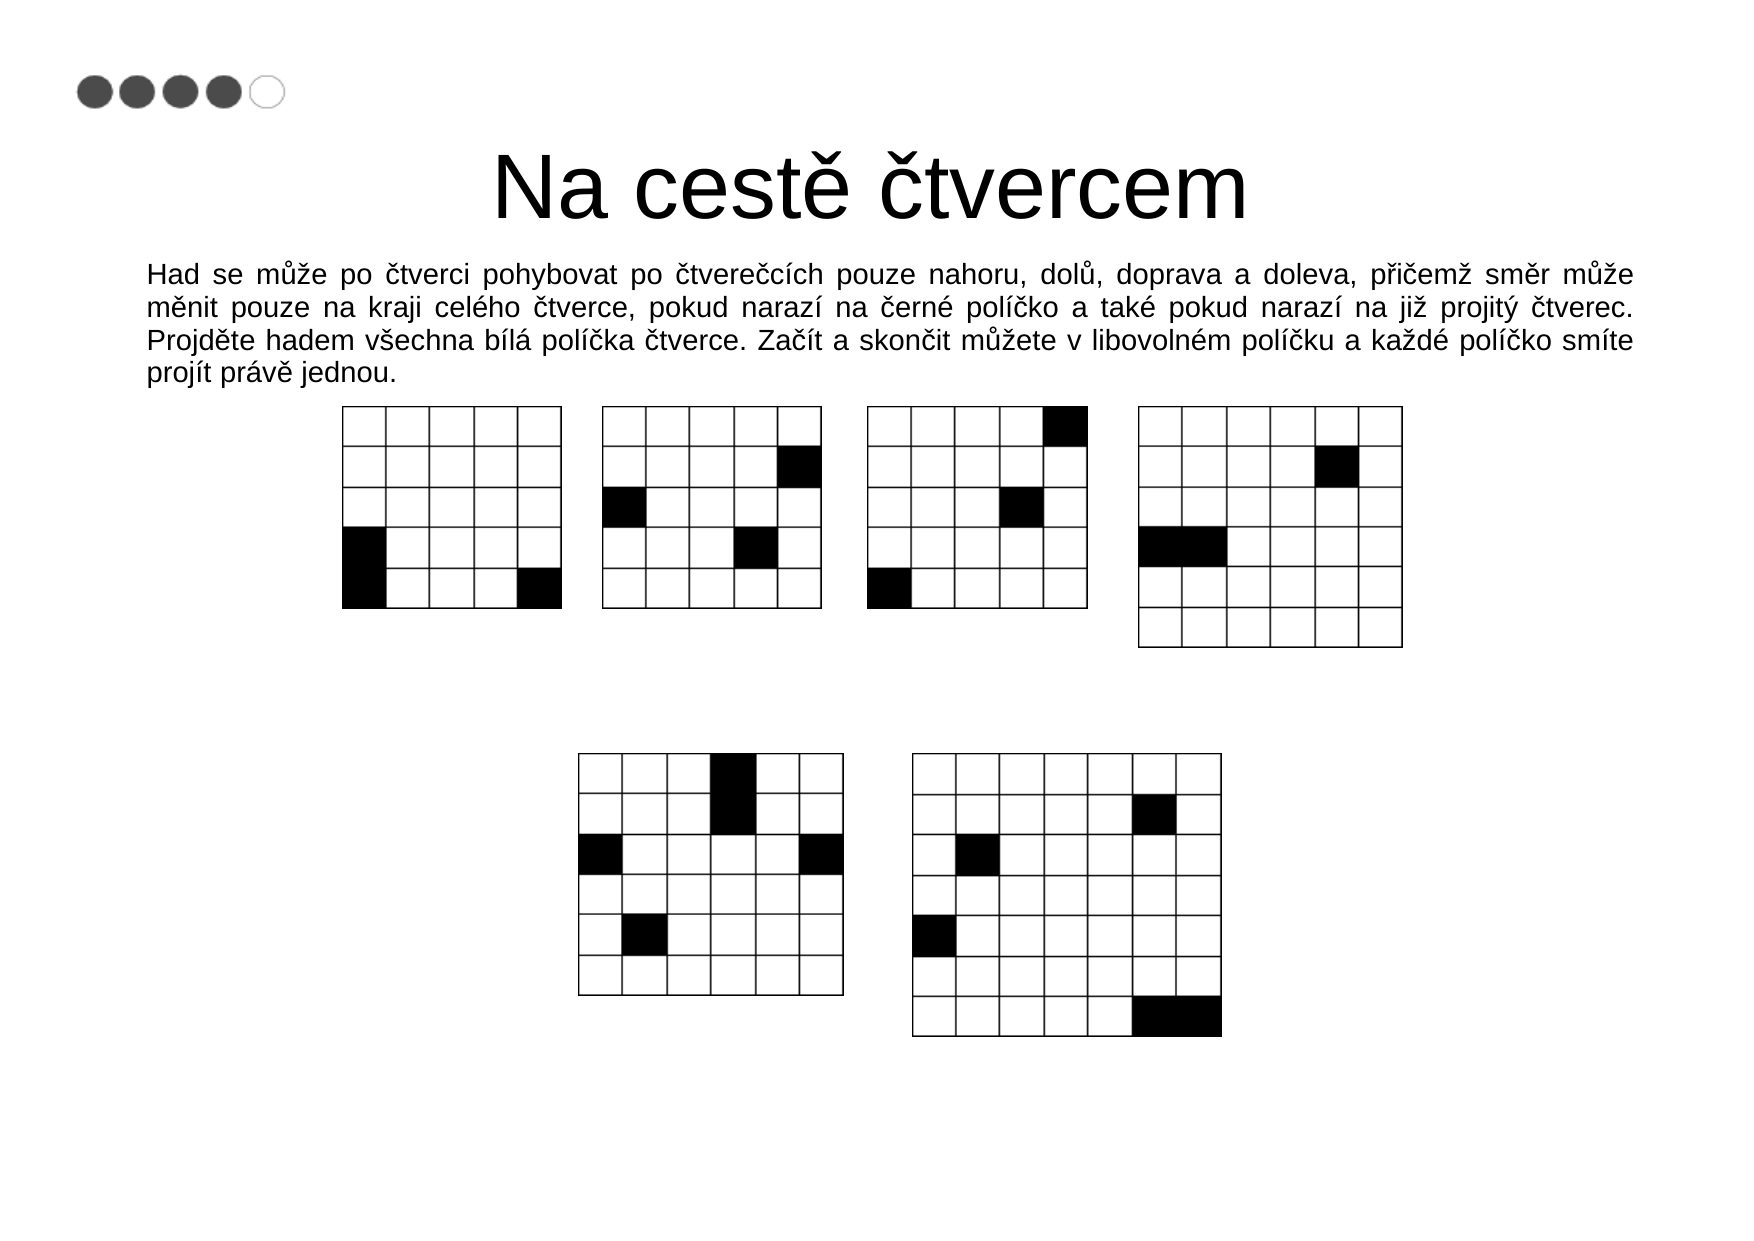

# Na cestě čtvercem
Had se může po čtverci pohybovat po čtverečcích pouze nahoru, dolů, doprava a doleva, přičemž směr může měnit pouze na kraji celého čtverce, pokud narazí na černé políčko a také pokud narazí na již projitý čtverec. Projděte hadem všechna bílá políčka čtverce. Začít a skončit můžete v libovolném políčku a každé políčko smíte projít právě jednou.